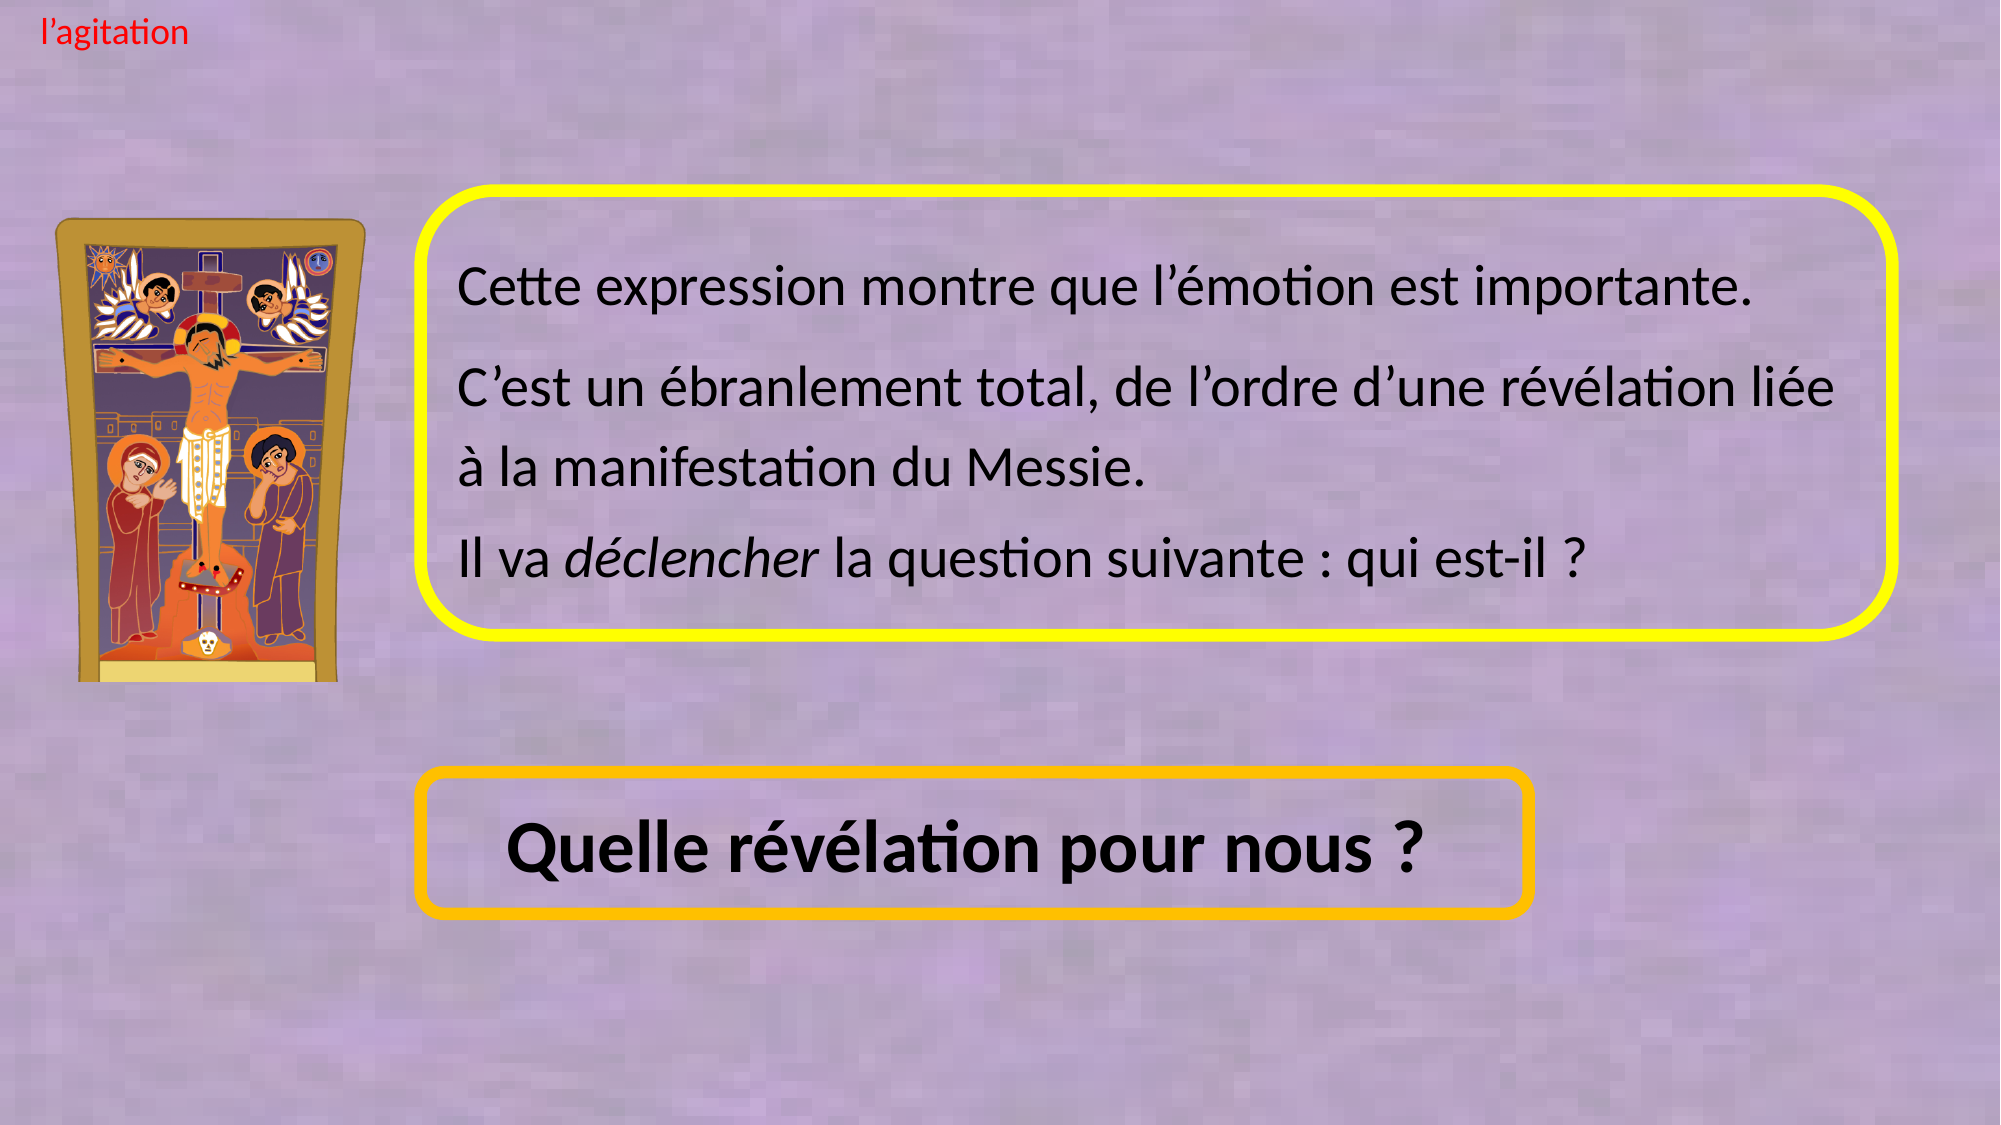

l’agitation
Cette expression montre que l’émotion est importante.
C’est un ébranlement total, de l’ordre d’une révélation liée à la manifestation du Messie.
Il va déclencher la question suivante : qui est-il ?
Quelle révélation pour nous ?